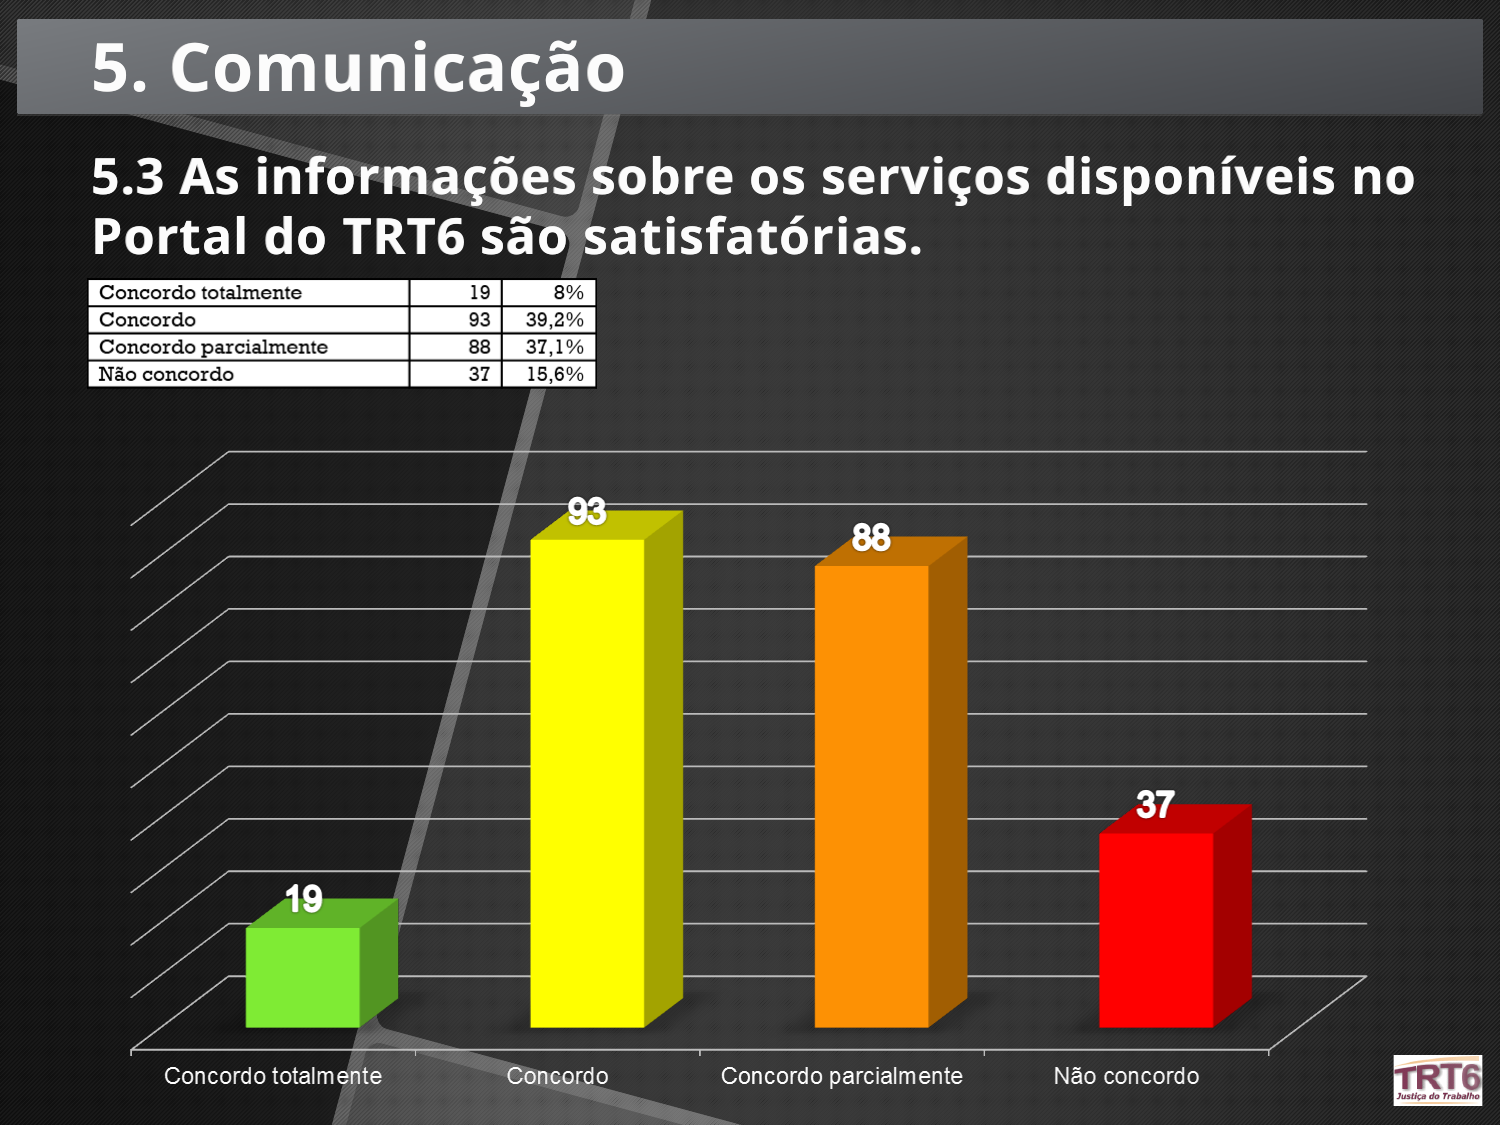

5. Comunicação
5.3 As informações sobre os serviços disponíveis no Portal do TRT6 são satisfatórias.